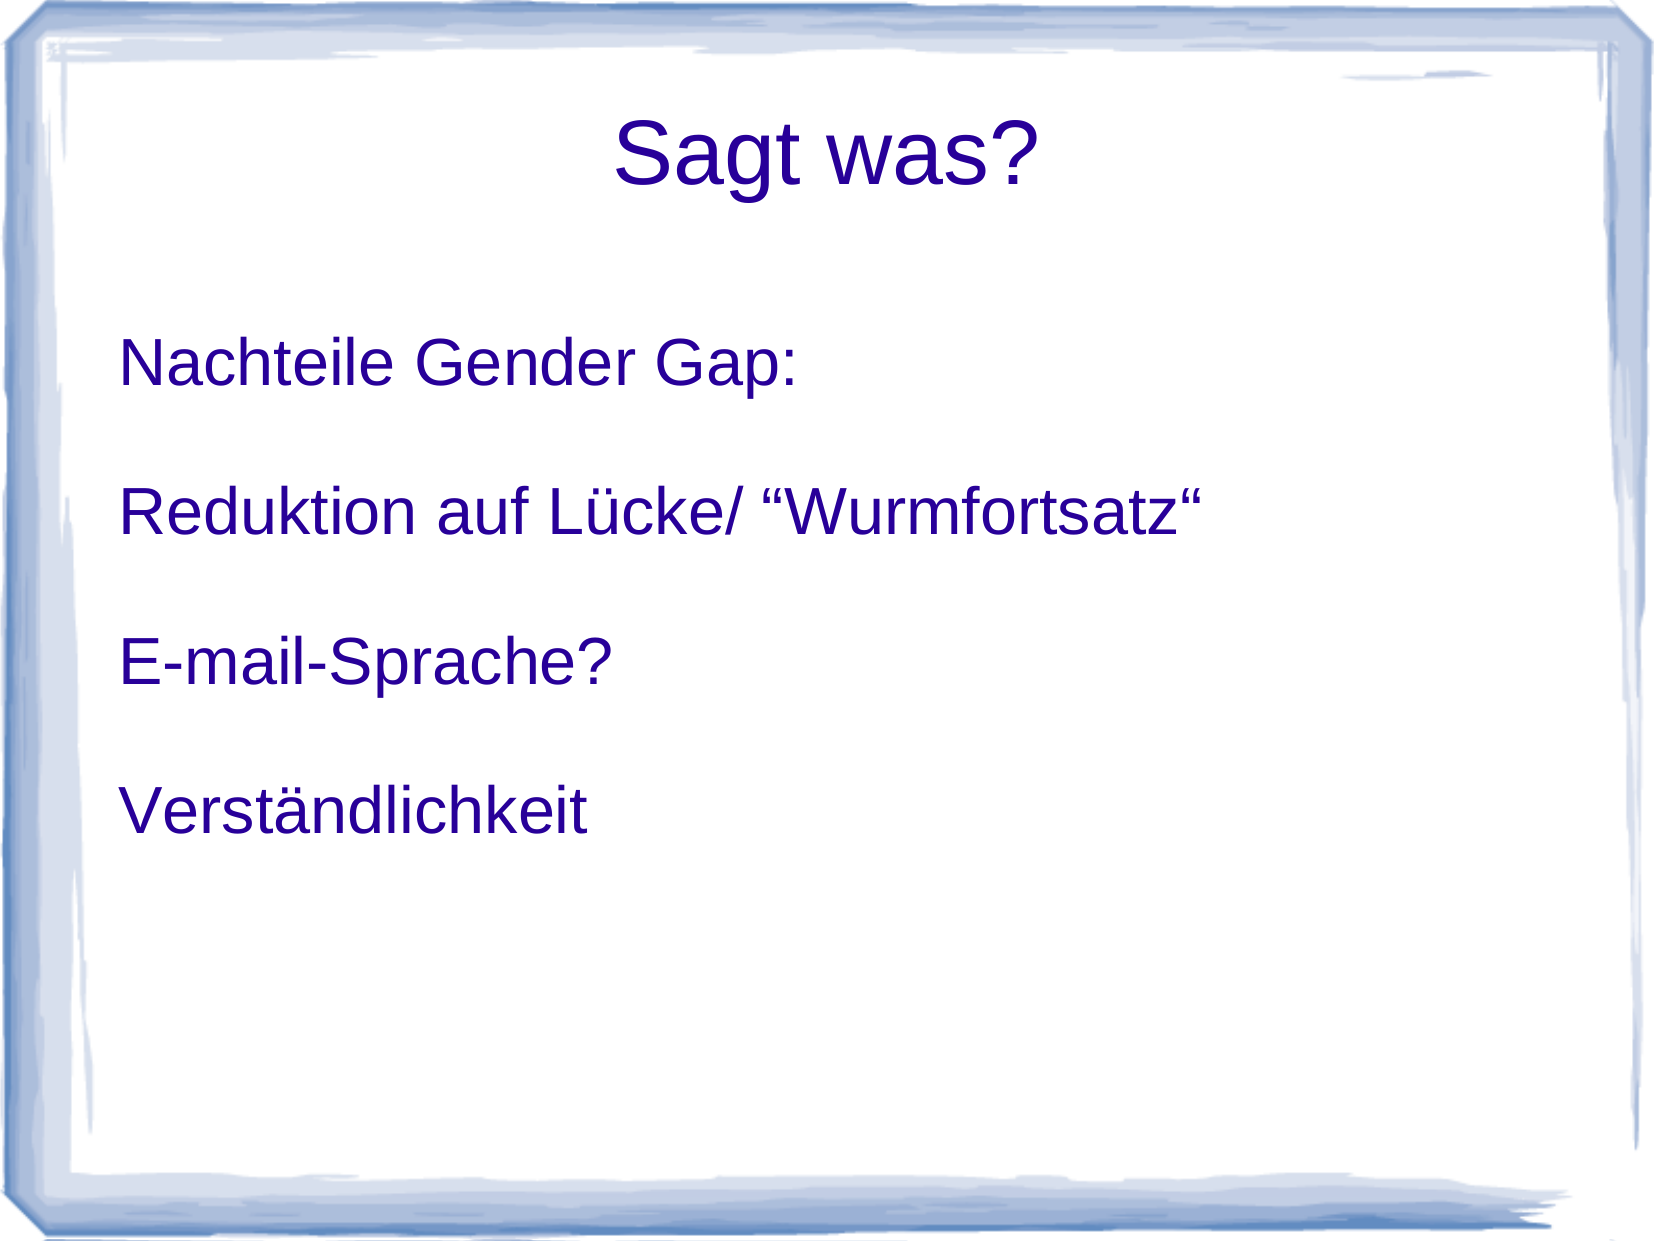

# Sagt was?
Nachteile Gender Gap:
Reduktion auf Lücke/ “Wurmfortsatz“
E-mail-Sprache?
Verständlichkeit